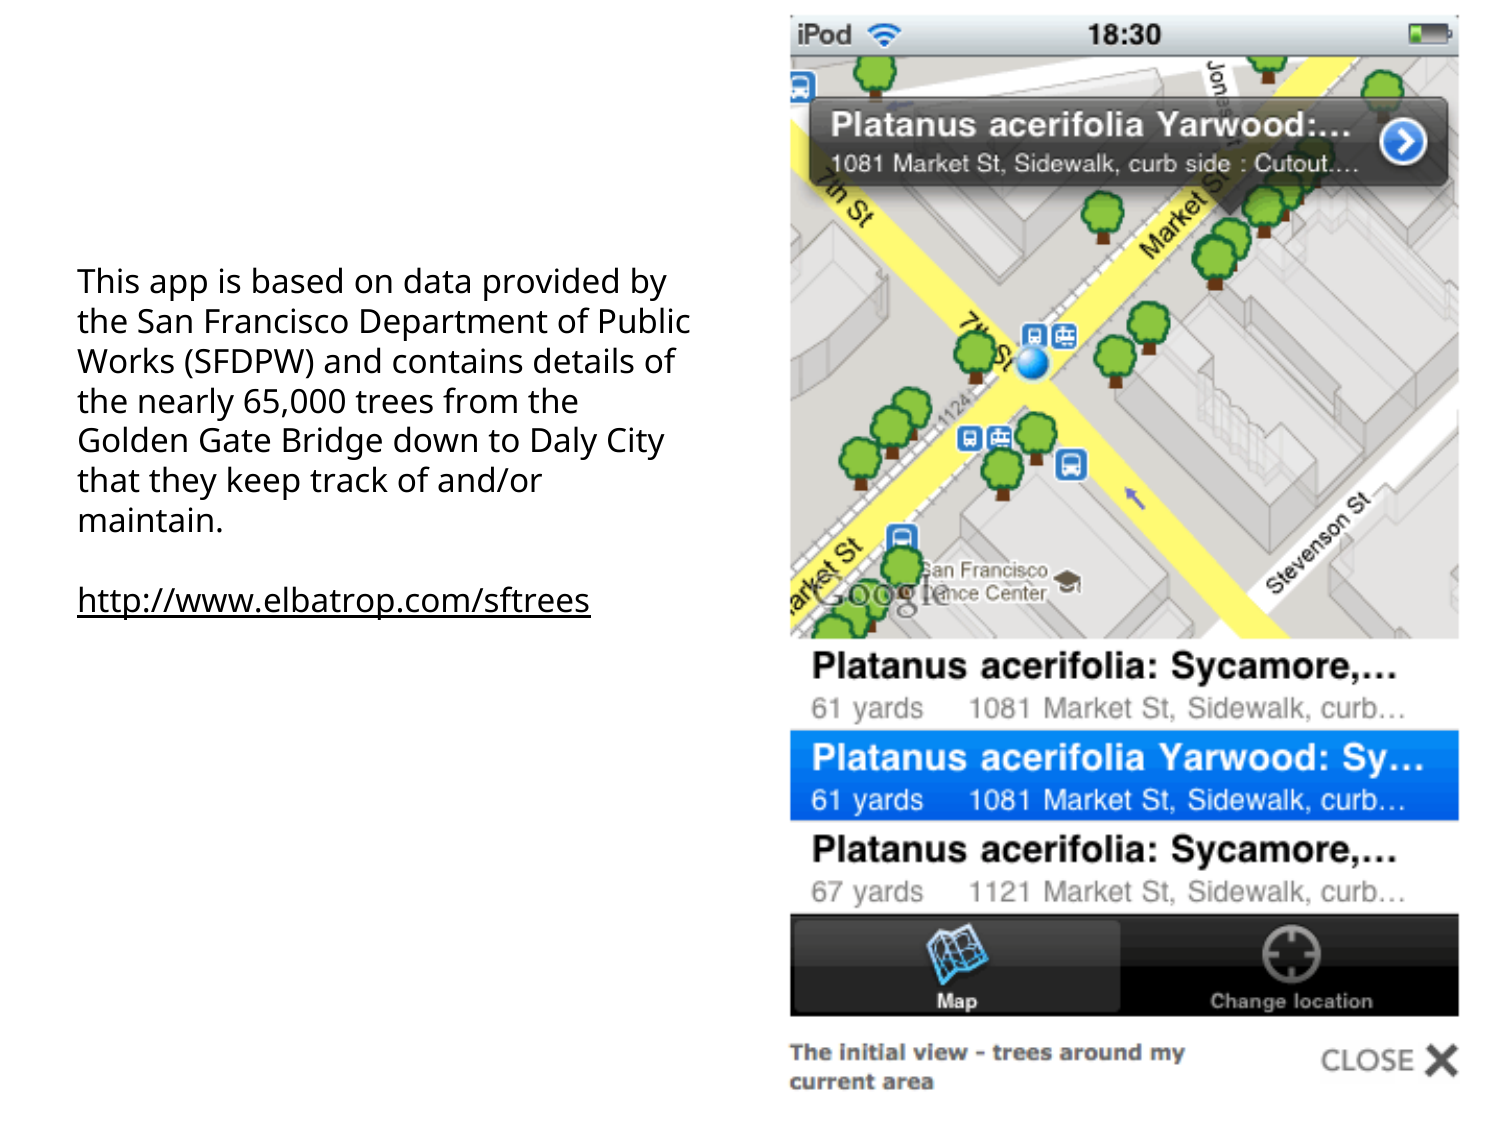

This app is based on data provided by the San Francisco Department of Public Works (SFDPW) and contains details of the nearly 65,000 trees from the Golden Gate Bridge down to Daly City
that they keep track of and/or maintain.
http://www.elbatrop.com/sftrees